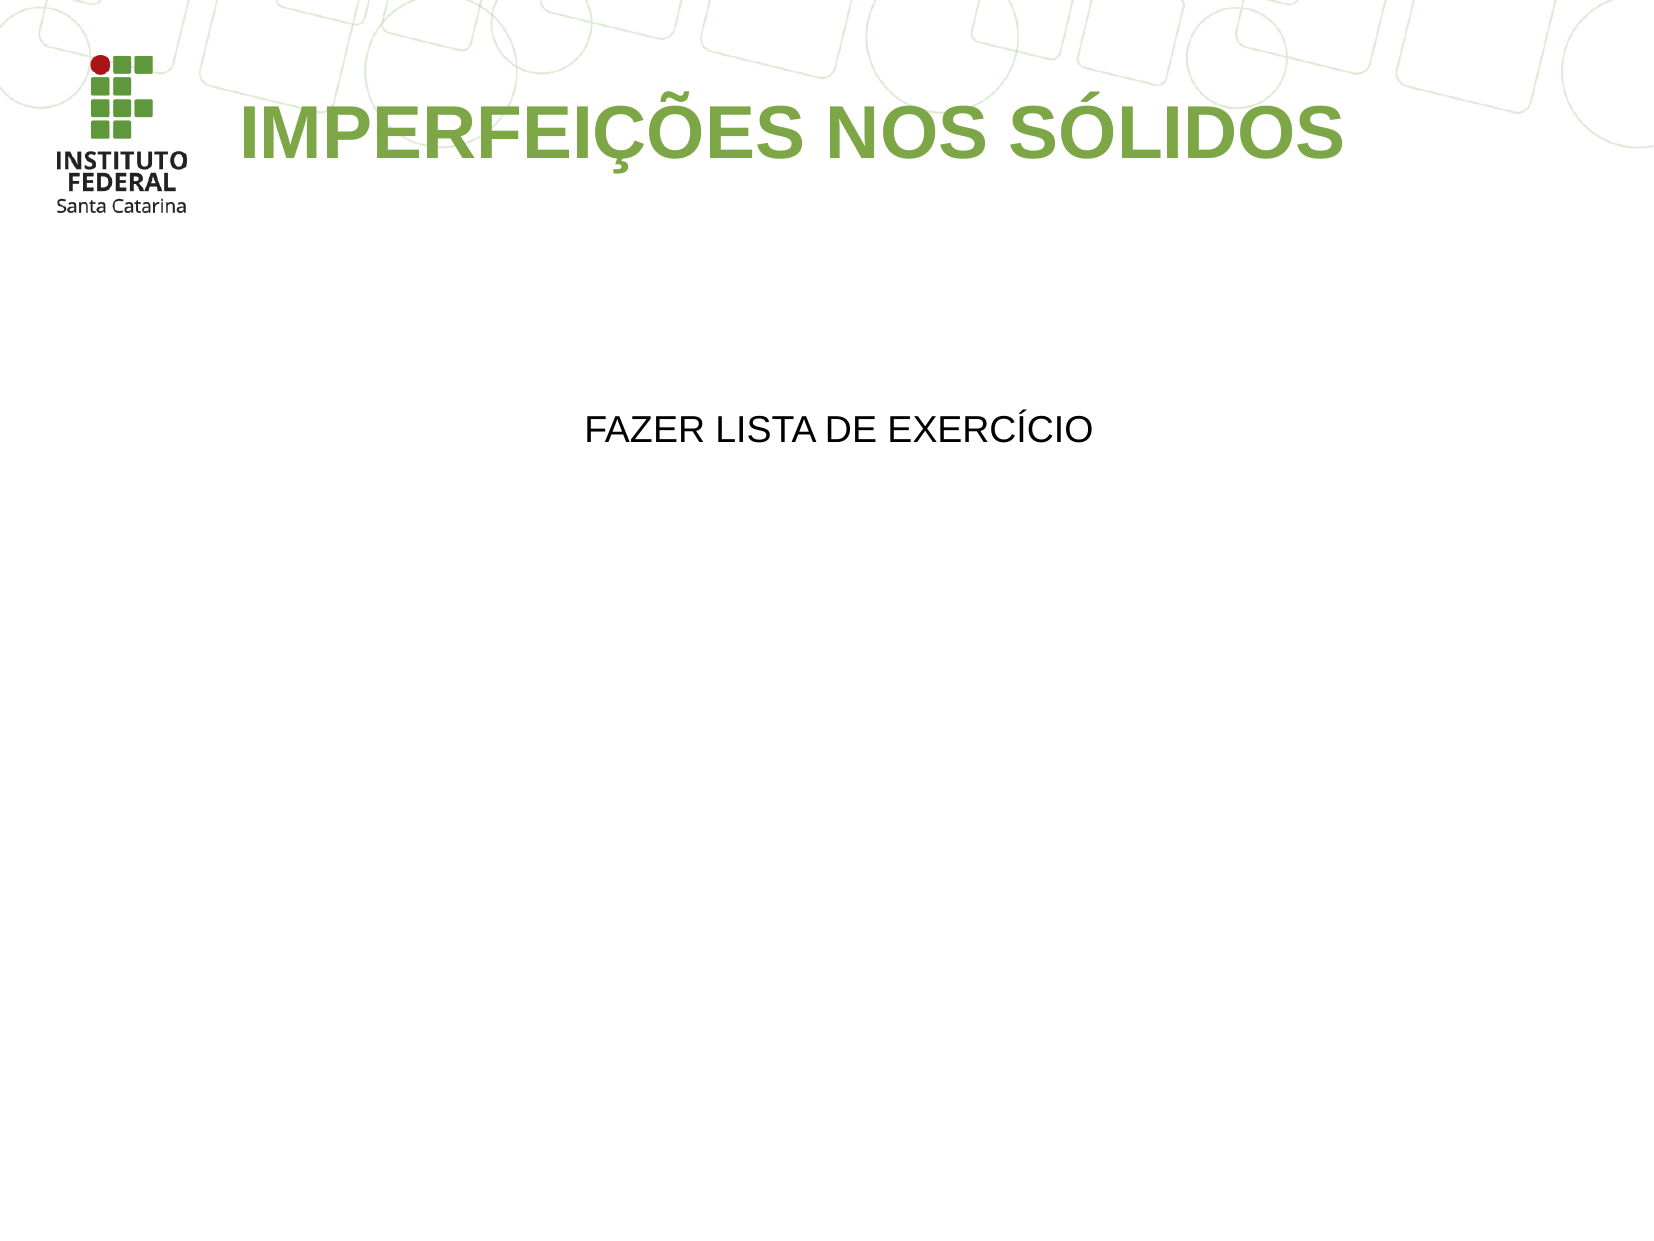

#
IMPERFEIÇÕES NOS SÓLIDOS
FAZER LISTA DE EXERCÍCIO